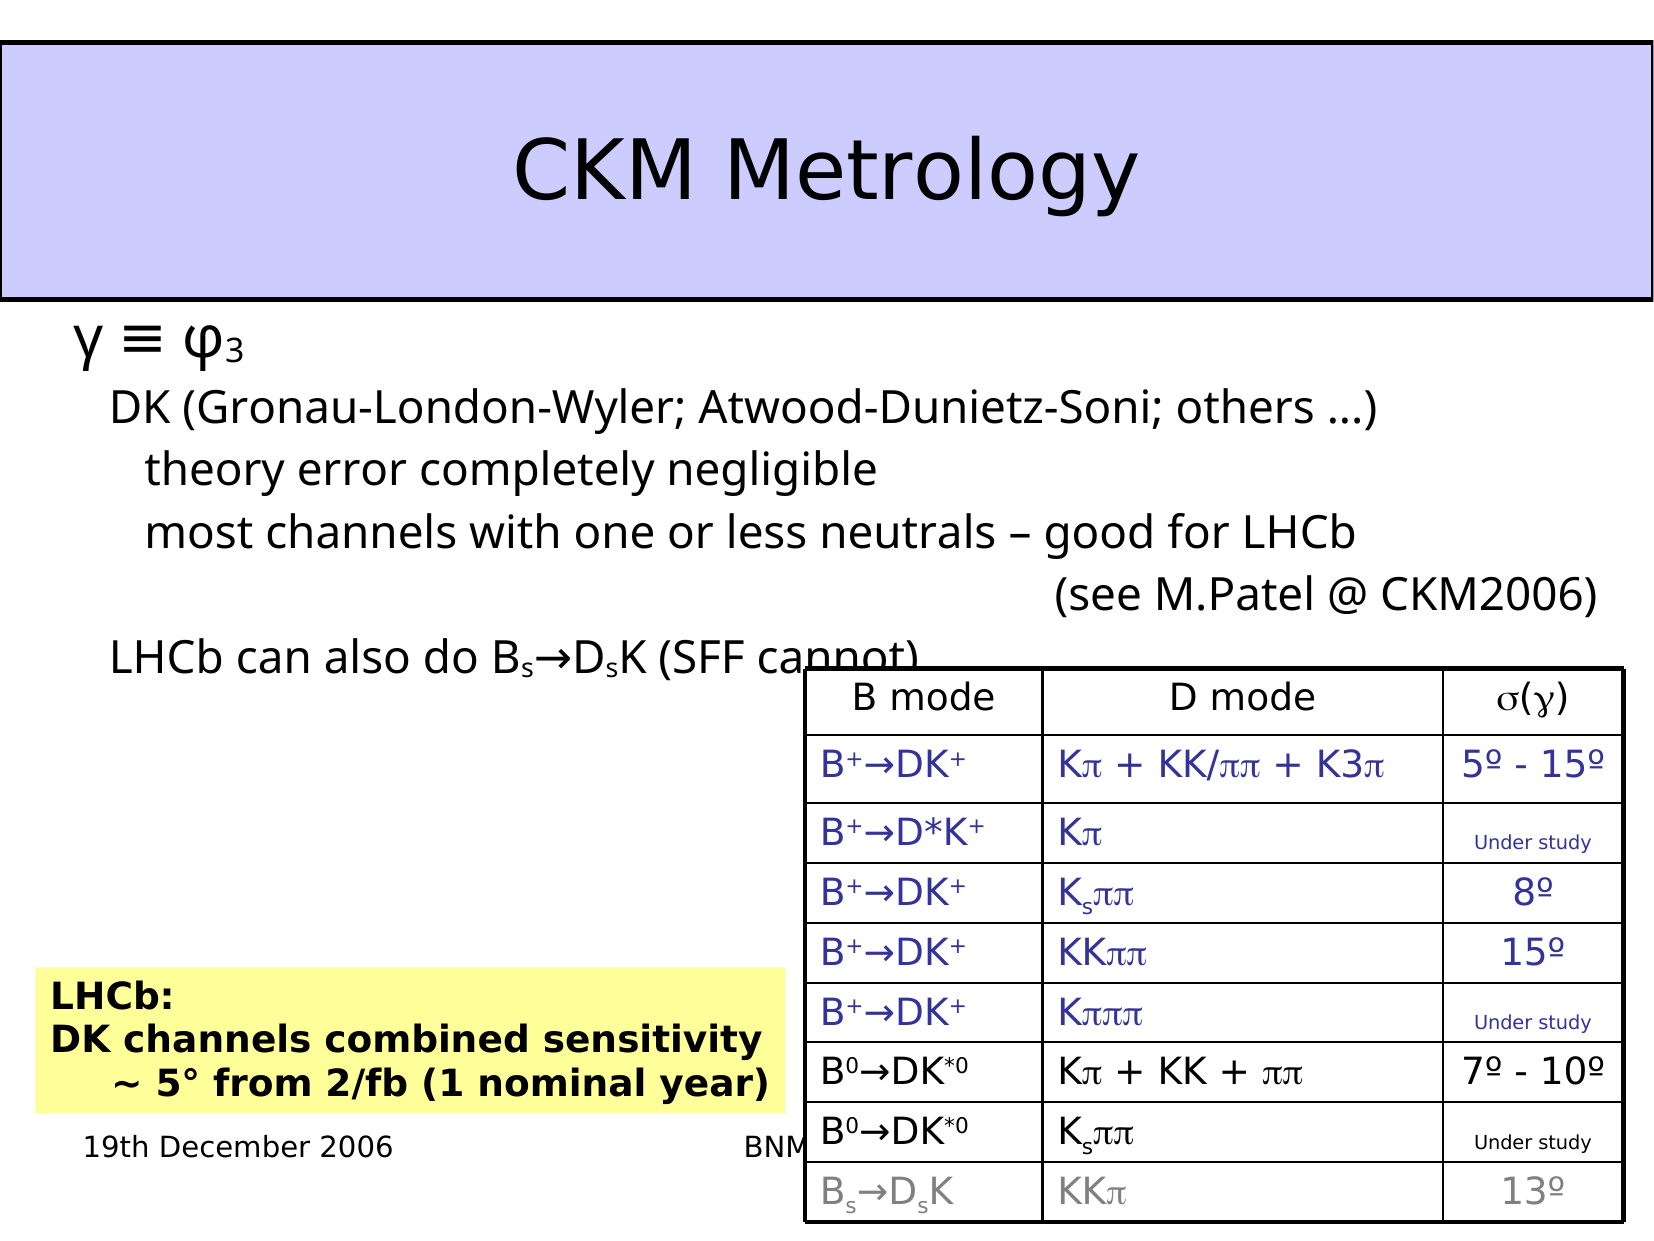

# CKM Metrology
γ ≡ φ3
DK (Gronau-London-Wyler; Atwood-Dunietz-Soni; others ...)
theory error completely negligible
most channels with one or less neutrals – good for LHCb
(see M.Patel @ CKM2006)
LHCb can also do Bs→DsK (SFF cannot)
B mode
D mode
()
B+→DK+
K + KK/ + K3
5º - 15º
B+→D*K+
K
Under study
B+→DK+
Ks
8º
B+→DK+
KK
15º
B+→DK+
K
Under study
B0→DK*0
K + KK + 
7º - 10º
B0→DK*0
Ks
Under study
Bs→DsK
KK
13º
LHCb:
DK channels combined sensitivity
~ 5° from 2/fb (1 nominal year)
19th December 2006
BNM2006 II
9